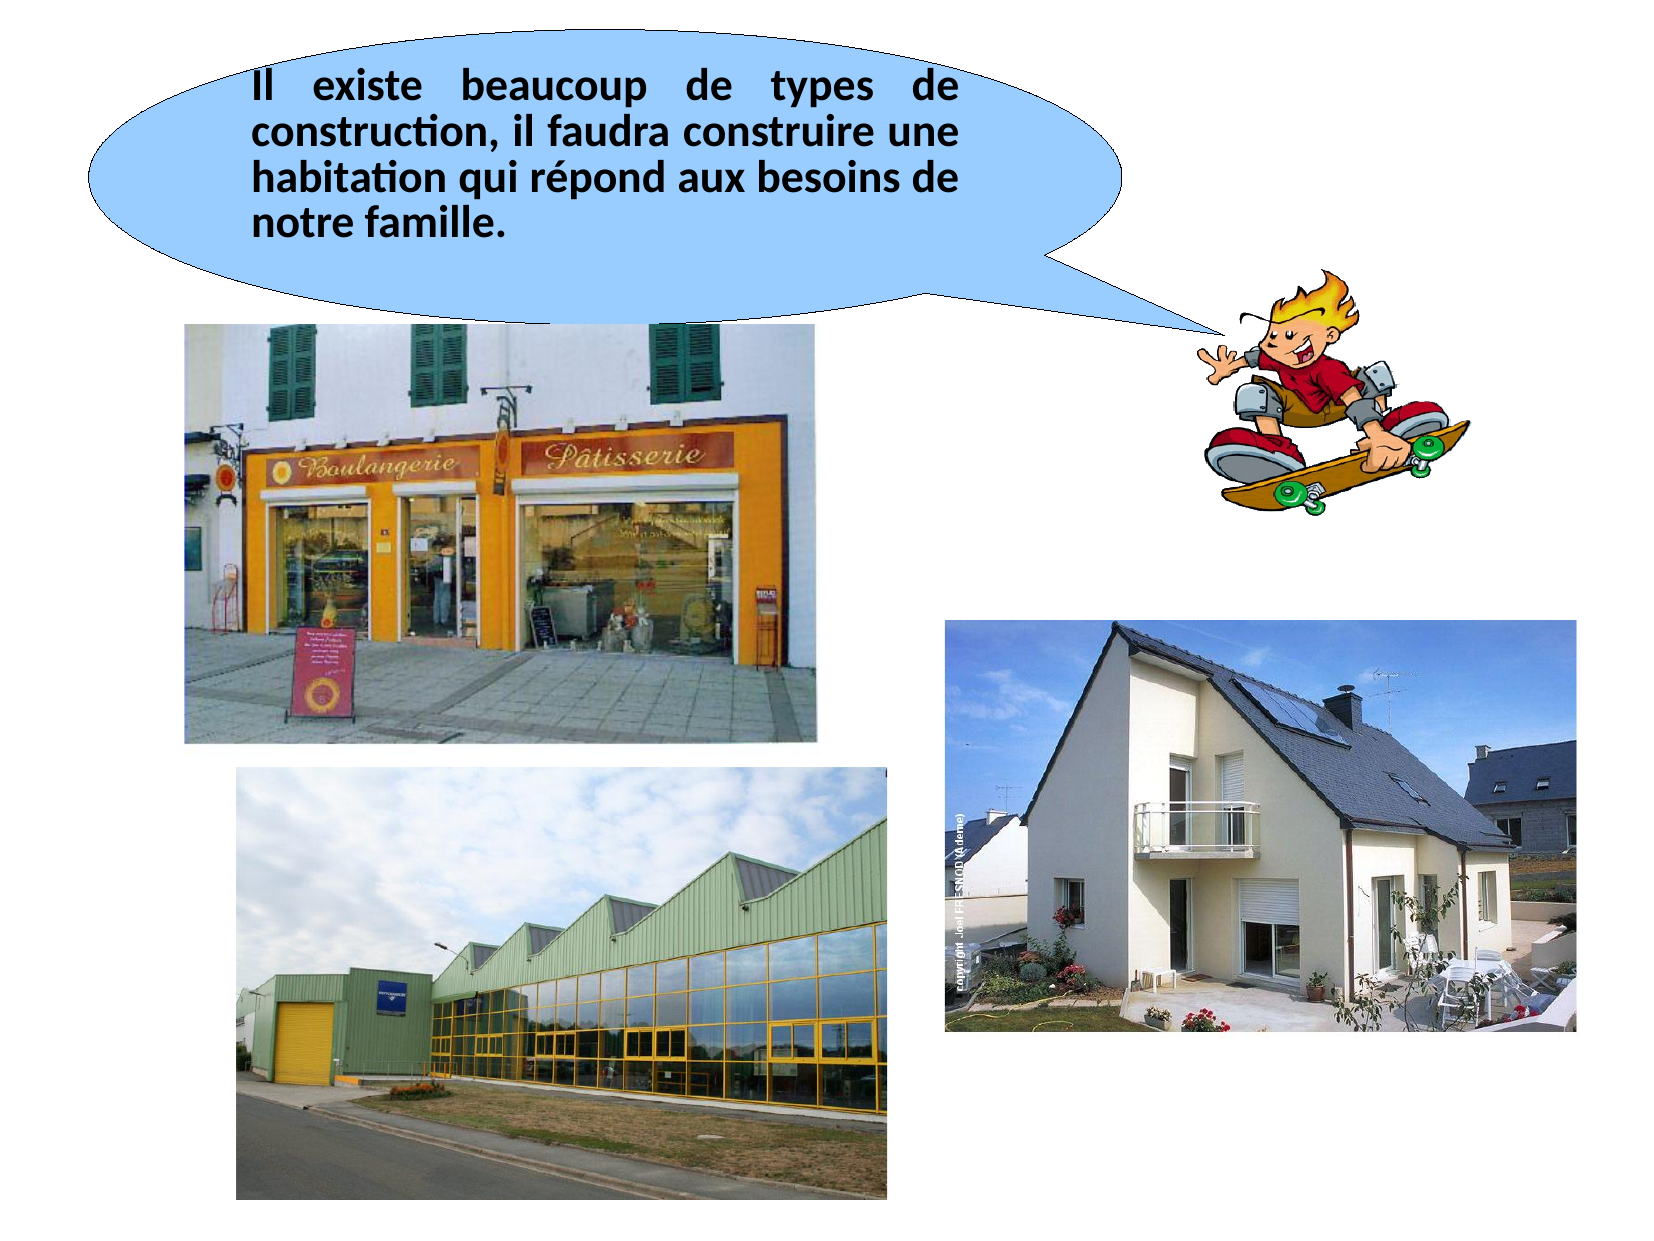

Il existe beaucoup de types de construction, il faudra construire une habitation qui répond aux besoins de notre famille.